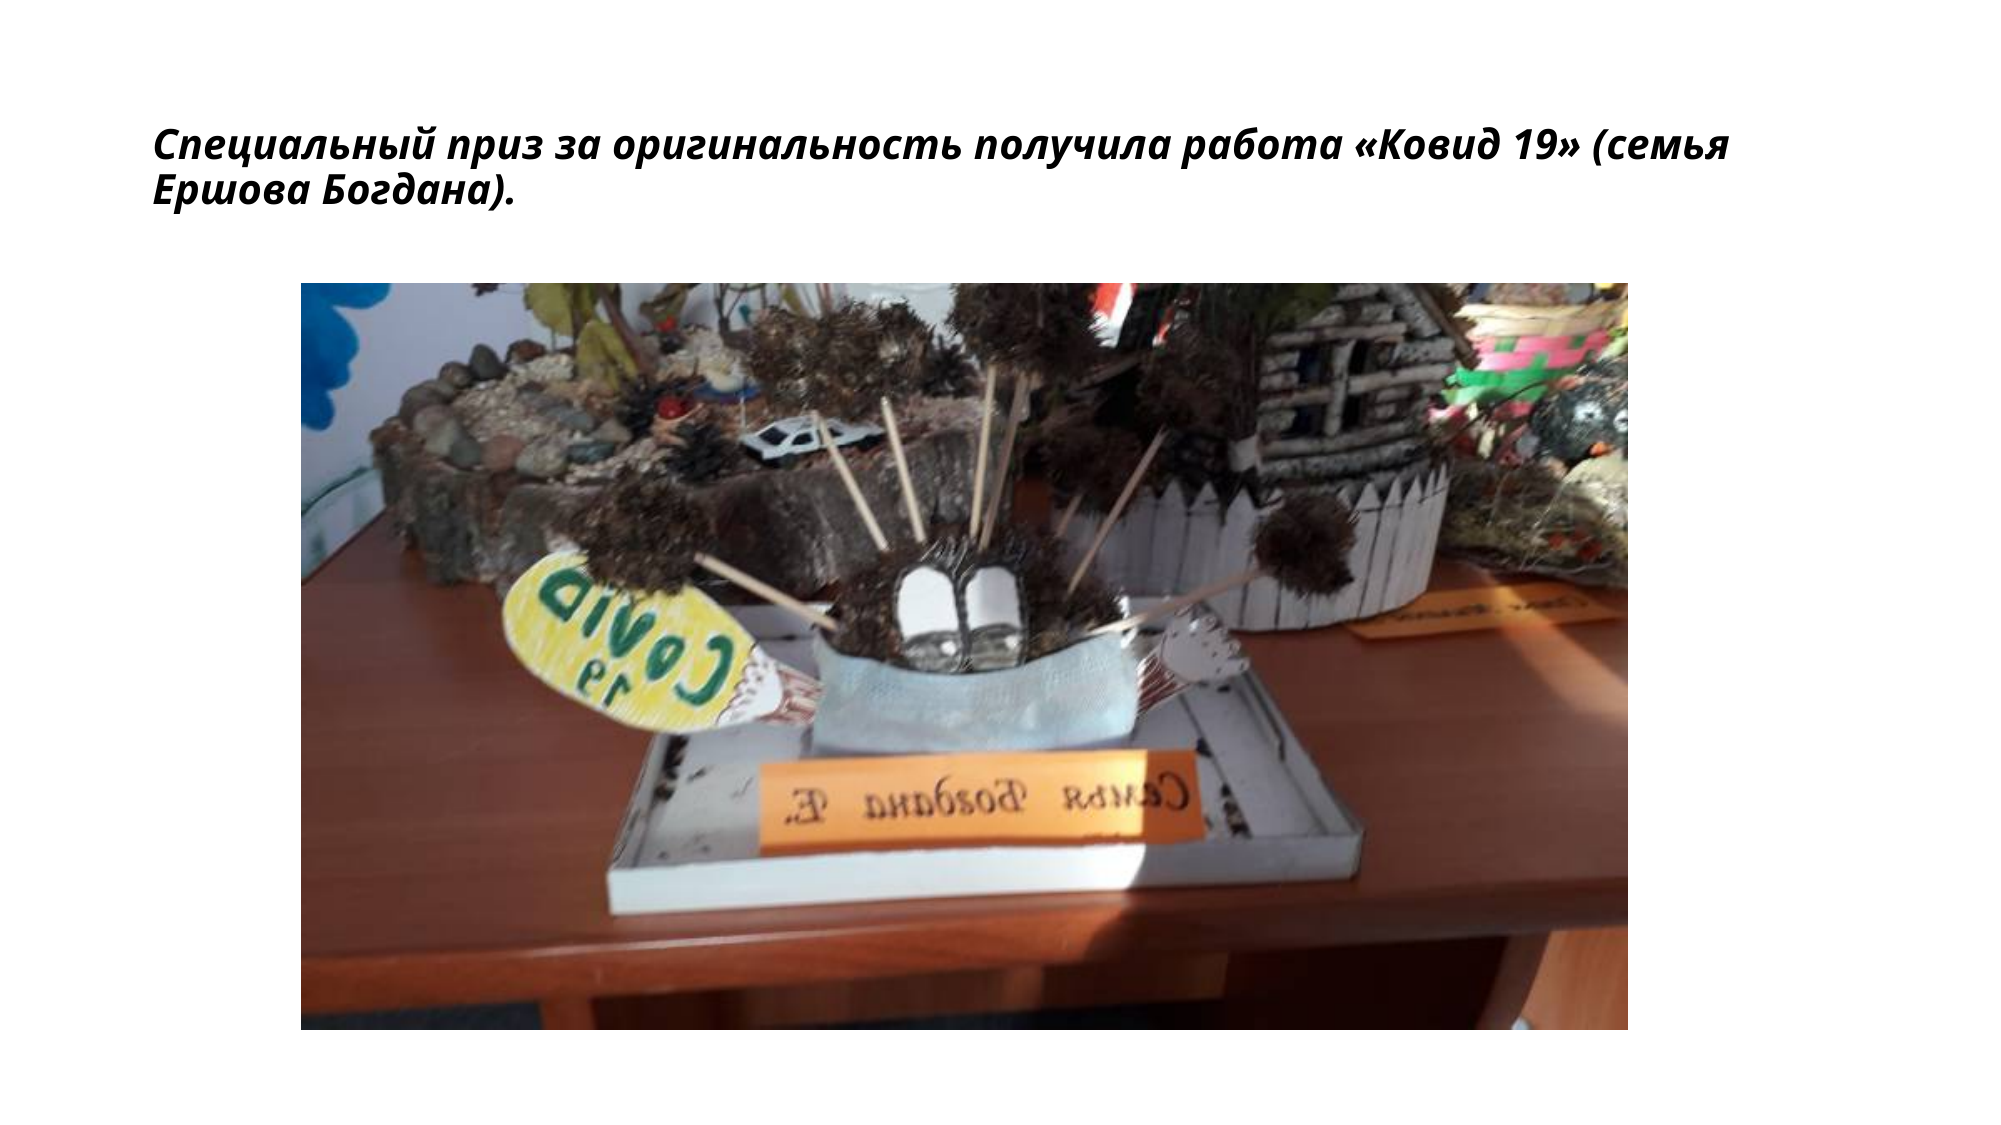

# Специальный приз за оригинальность получила работа «Ковид 19» (семья Ершова Богдана).